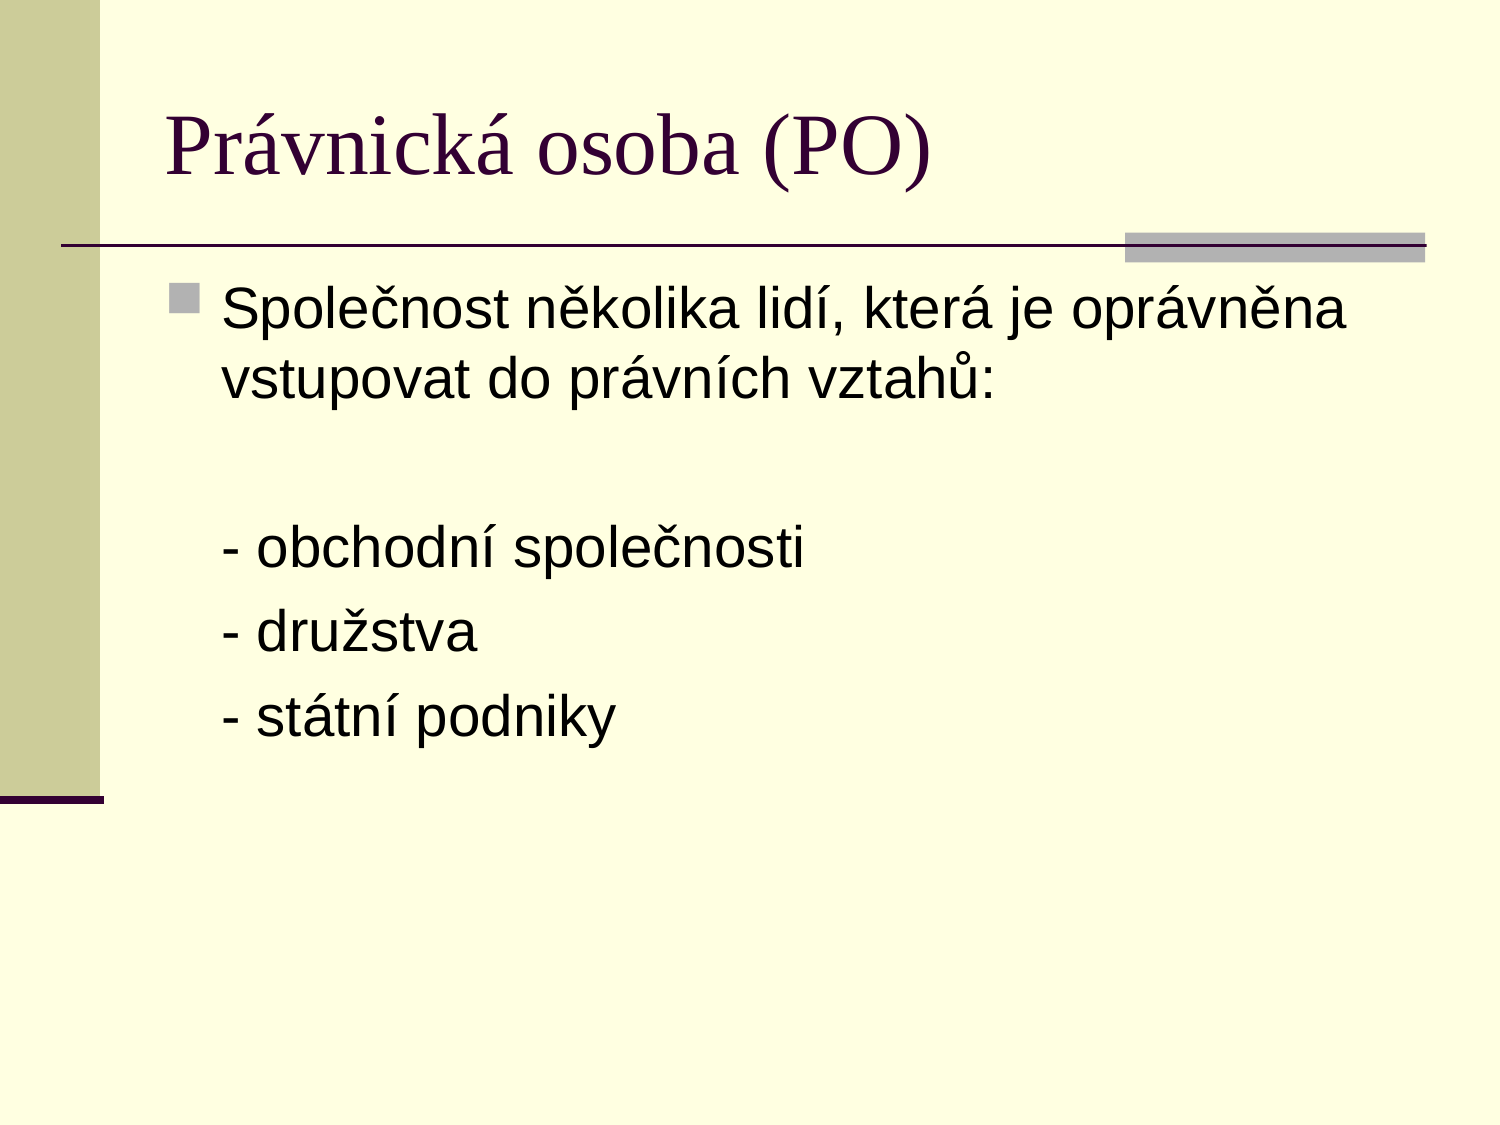

# Právnická osoba (PO)
Společnost několika lidí, která je oprávněna vstupovat do právních vztahů:
	- obchodní společnosti
	- družstva
	- státní podniky